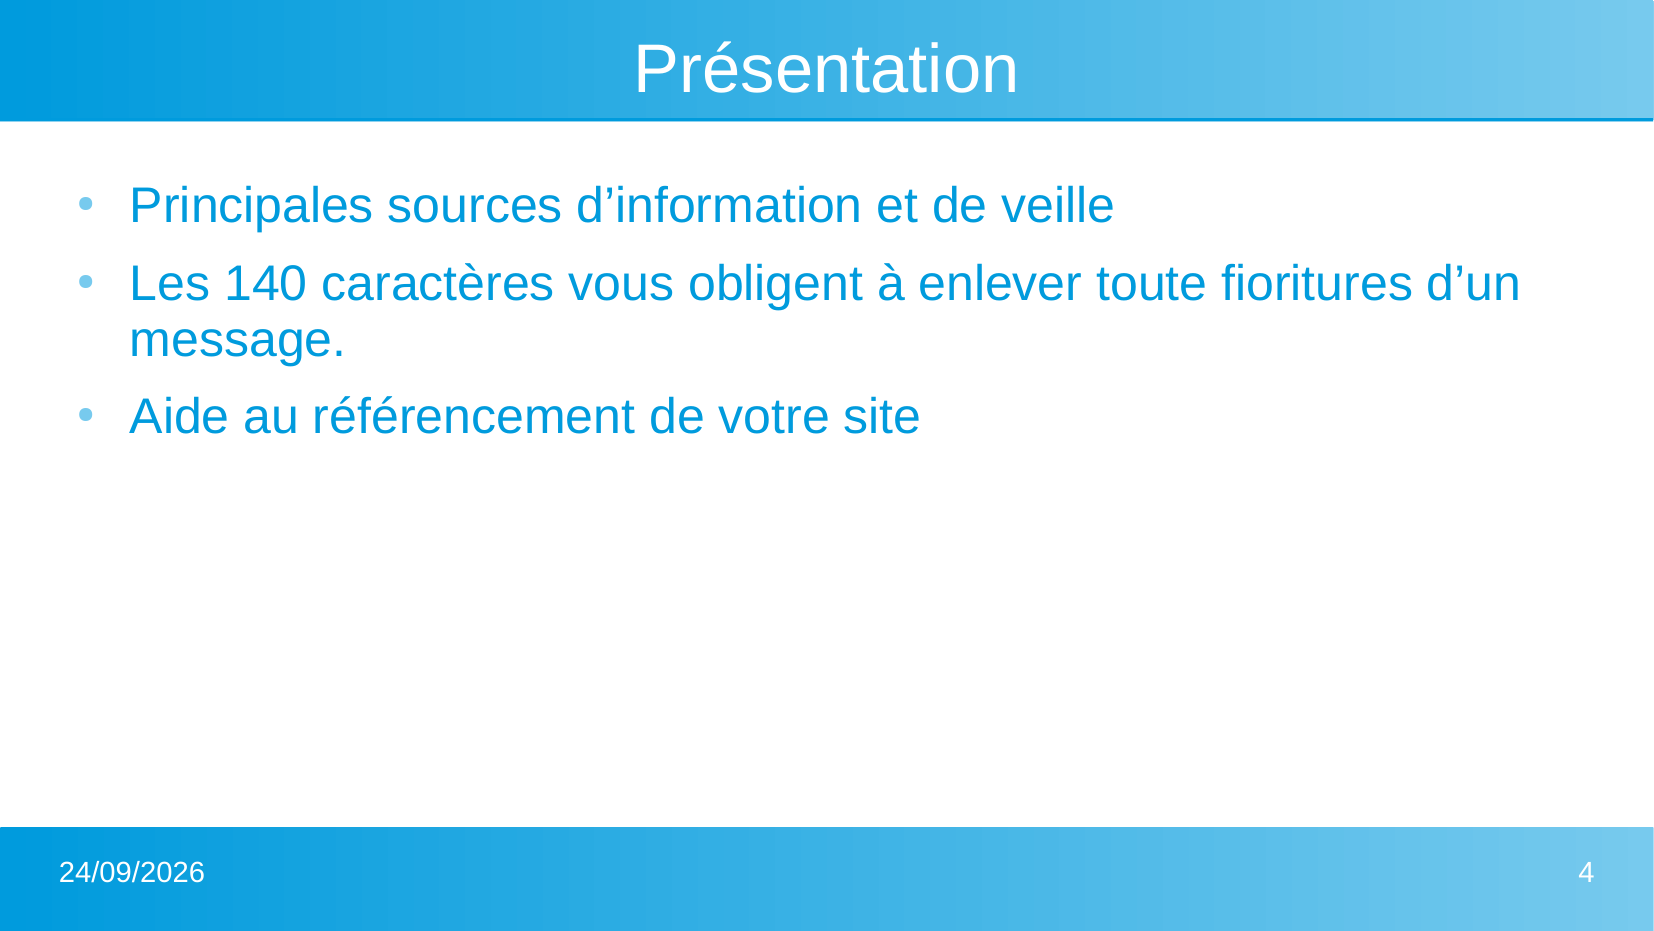

# Présentation
Principales sources d’information et de veille
Les 140 caractères vous obligent à enlever toute fioritures d’un message.
Aide au référencement de votre site
4